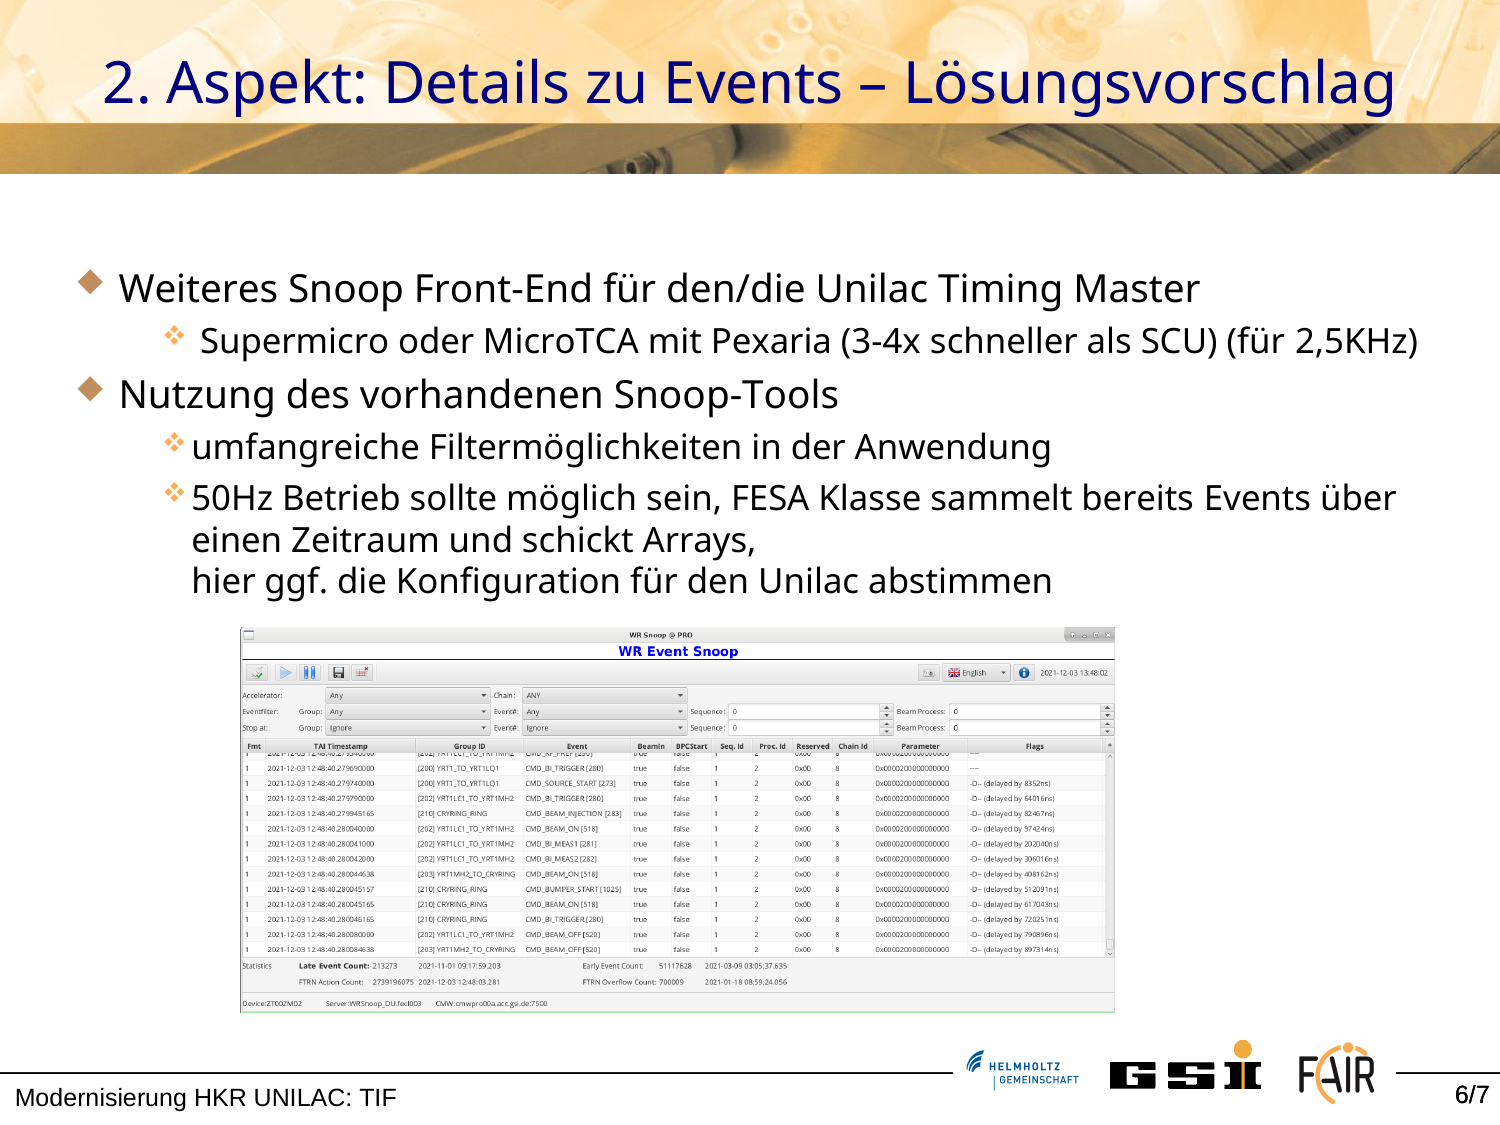

# 2. Aspekt: Details zu Events – Lösungsvorschlag
Weiteres Snoop Front-End für den/die Unilac Timing Master
 Supermicro oder MicroTCA mit Pexaria (3-4x schneller als SCU) (für 2,5KHz)
Nutzung des vorhandenen Snoop-Tools
umfangreiche Filtermöglichkeiten in der Anwendung
50Hz Betrieb sollte möglich sein, FESA Klasse sammelt bereits Events über einen Zeitraum und schickt Arrays,
hier ggf. die Konfiguration für den Unilac abstimmen
6